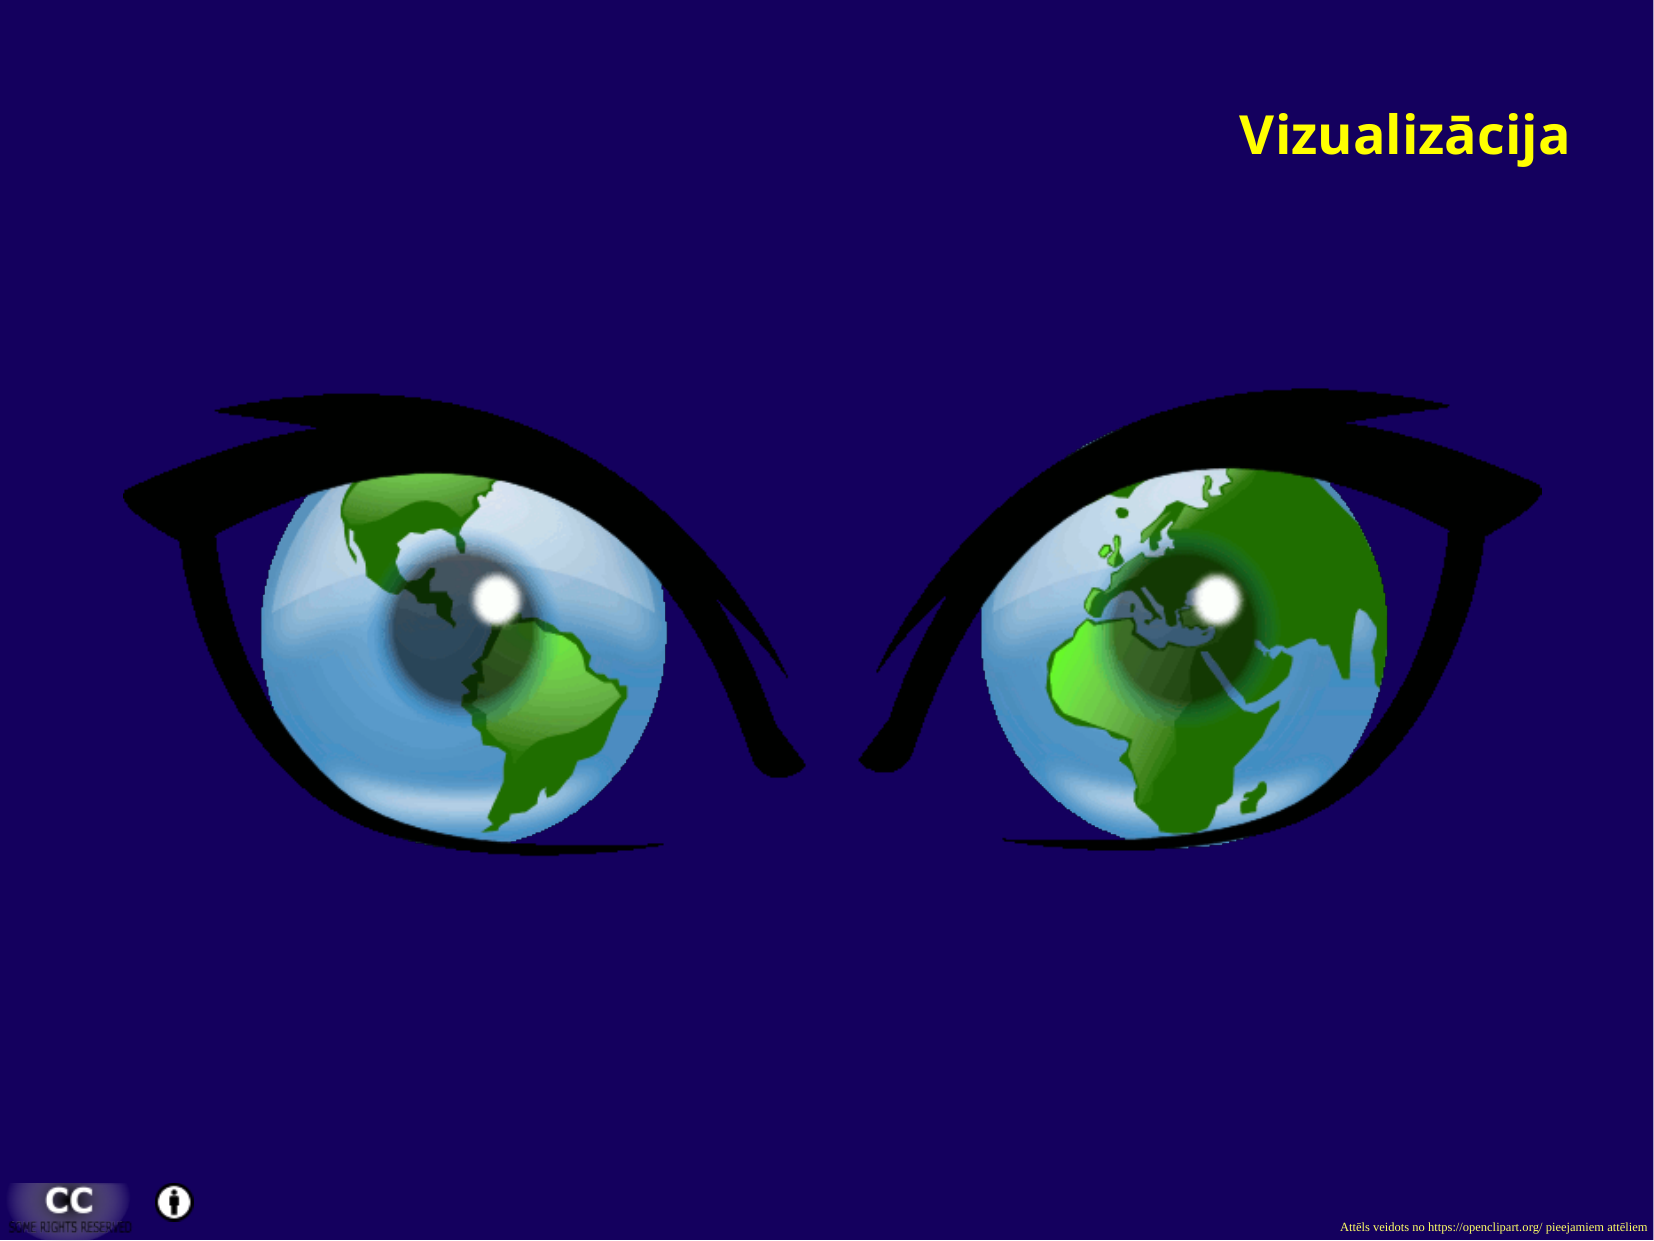

# Vizualizācija
Attēls veidots no https://openclipart.org/ pieejamiem attēliem